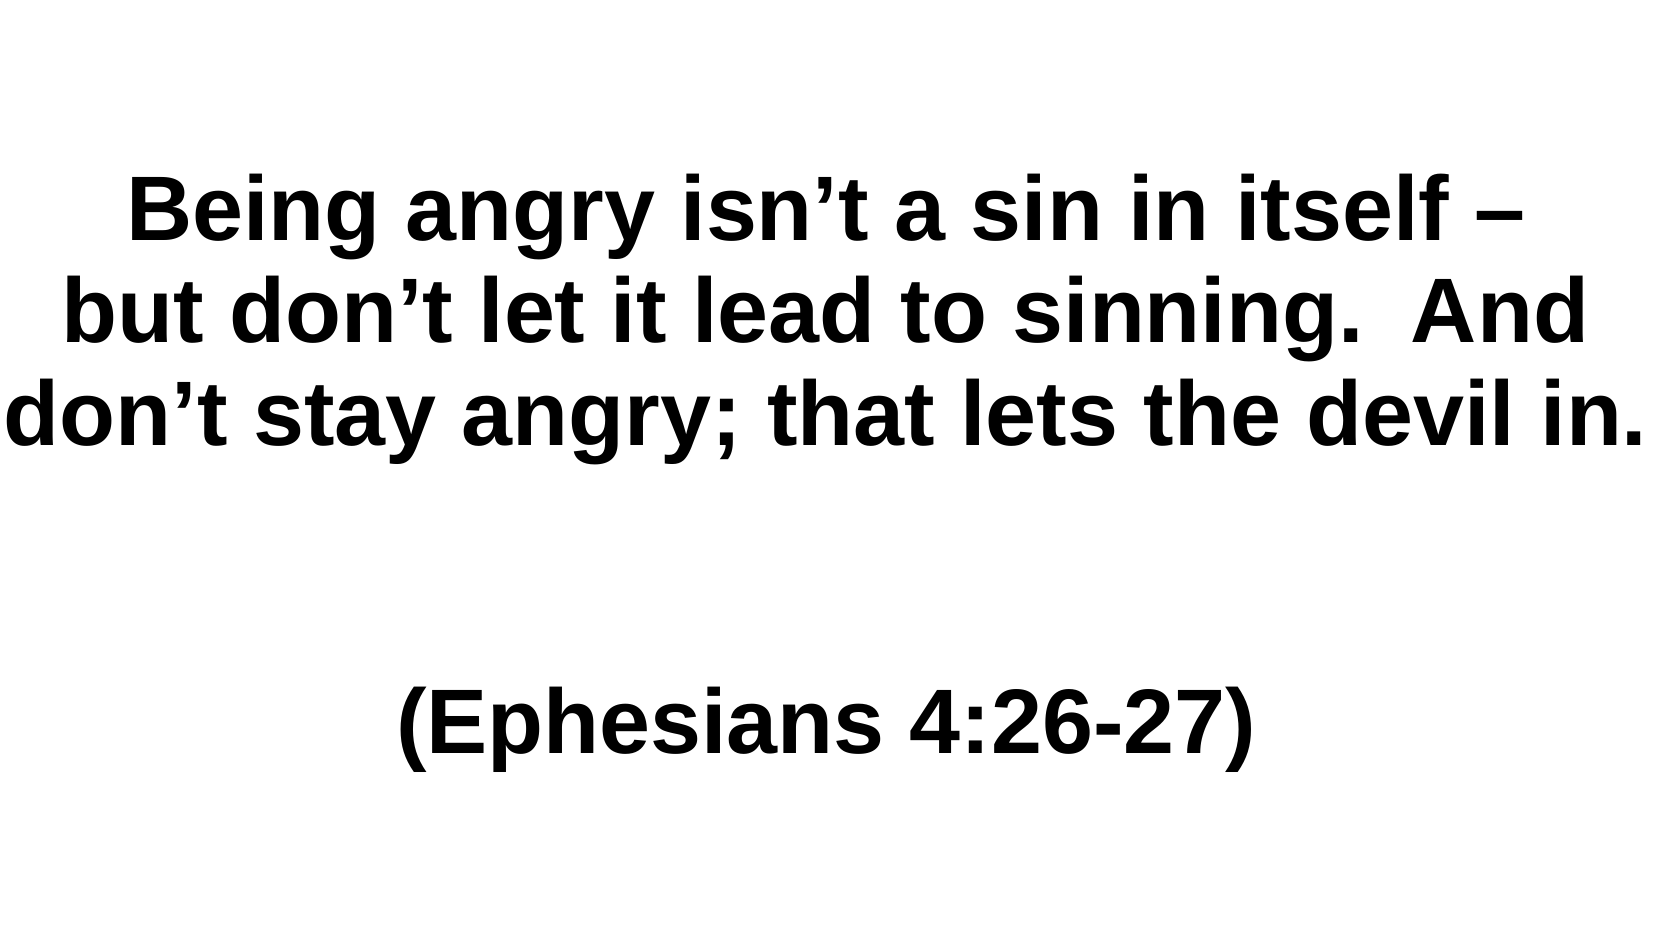

# Being angry isn’t a sin in itself – but don’t let it lead to sinning. And don’t stay angry; that lets the devil in. (Ephesians 4:26-27)